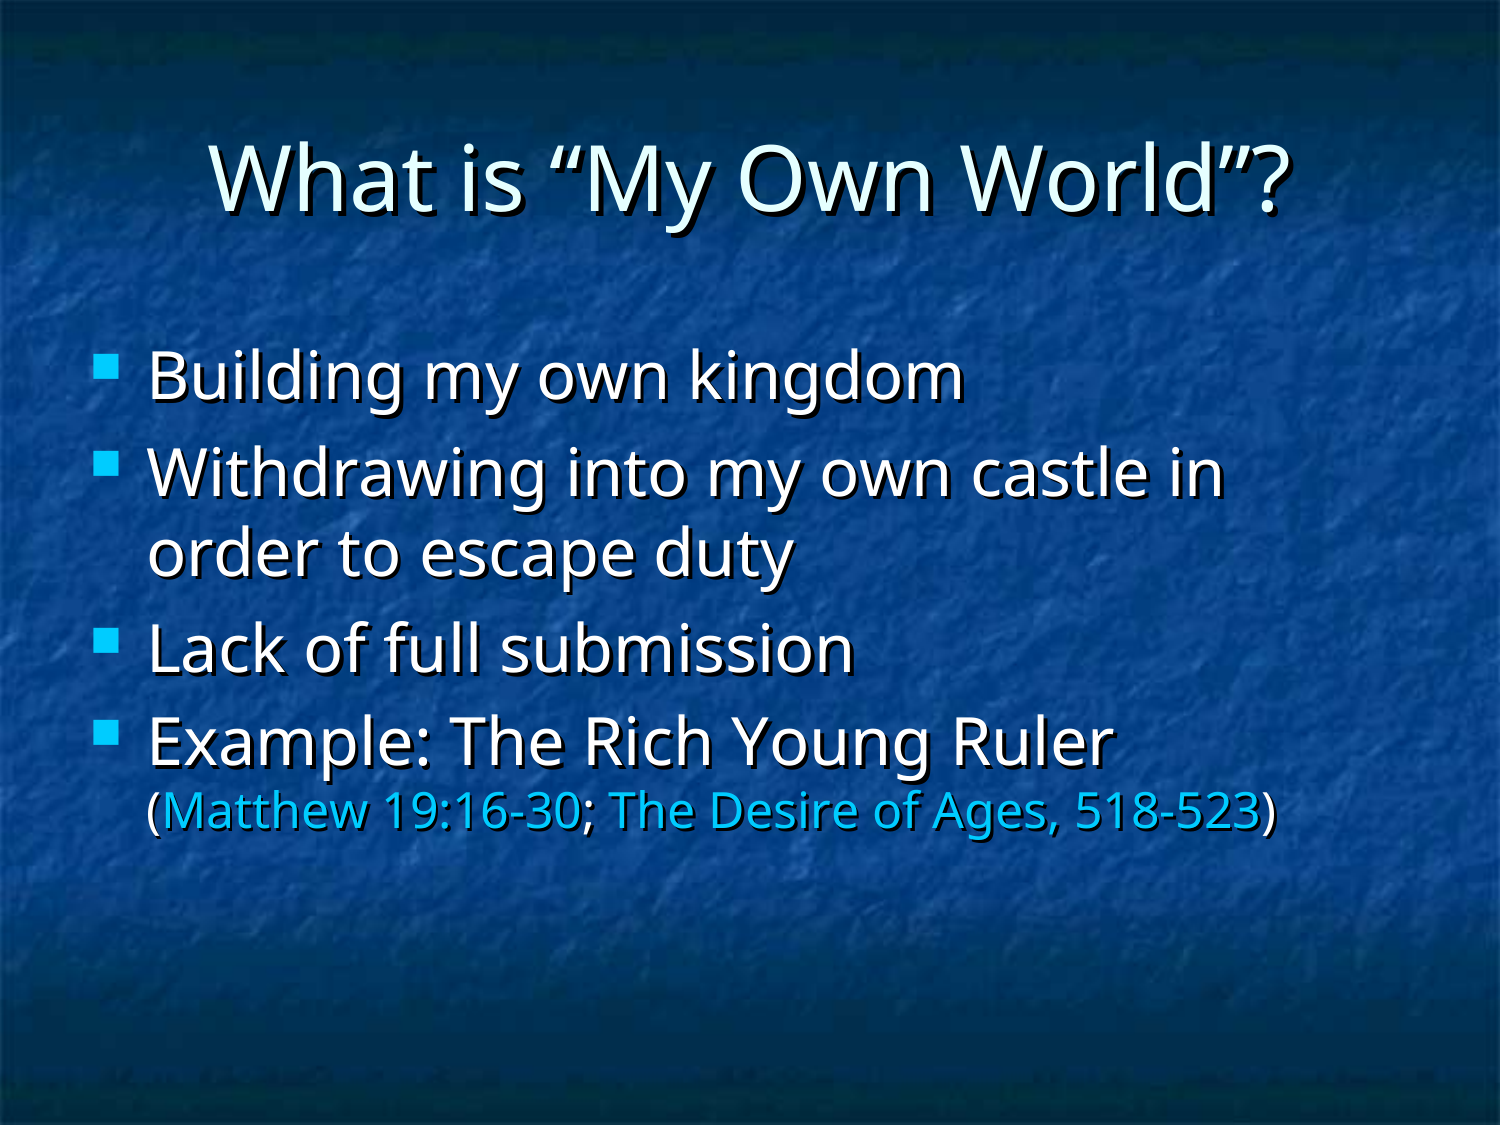

# What is “My Own World”?
Building my own kingdom
Withdrawing into my own castle in order to escape duty
Lack of full submission
Example: The Rich Young Ruler
(Matthew 19:16-30; The Desire of Ages, 518-523)